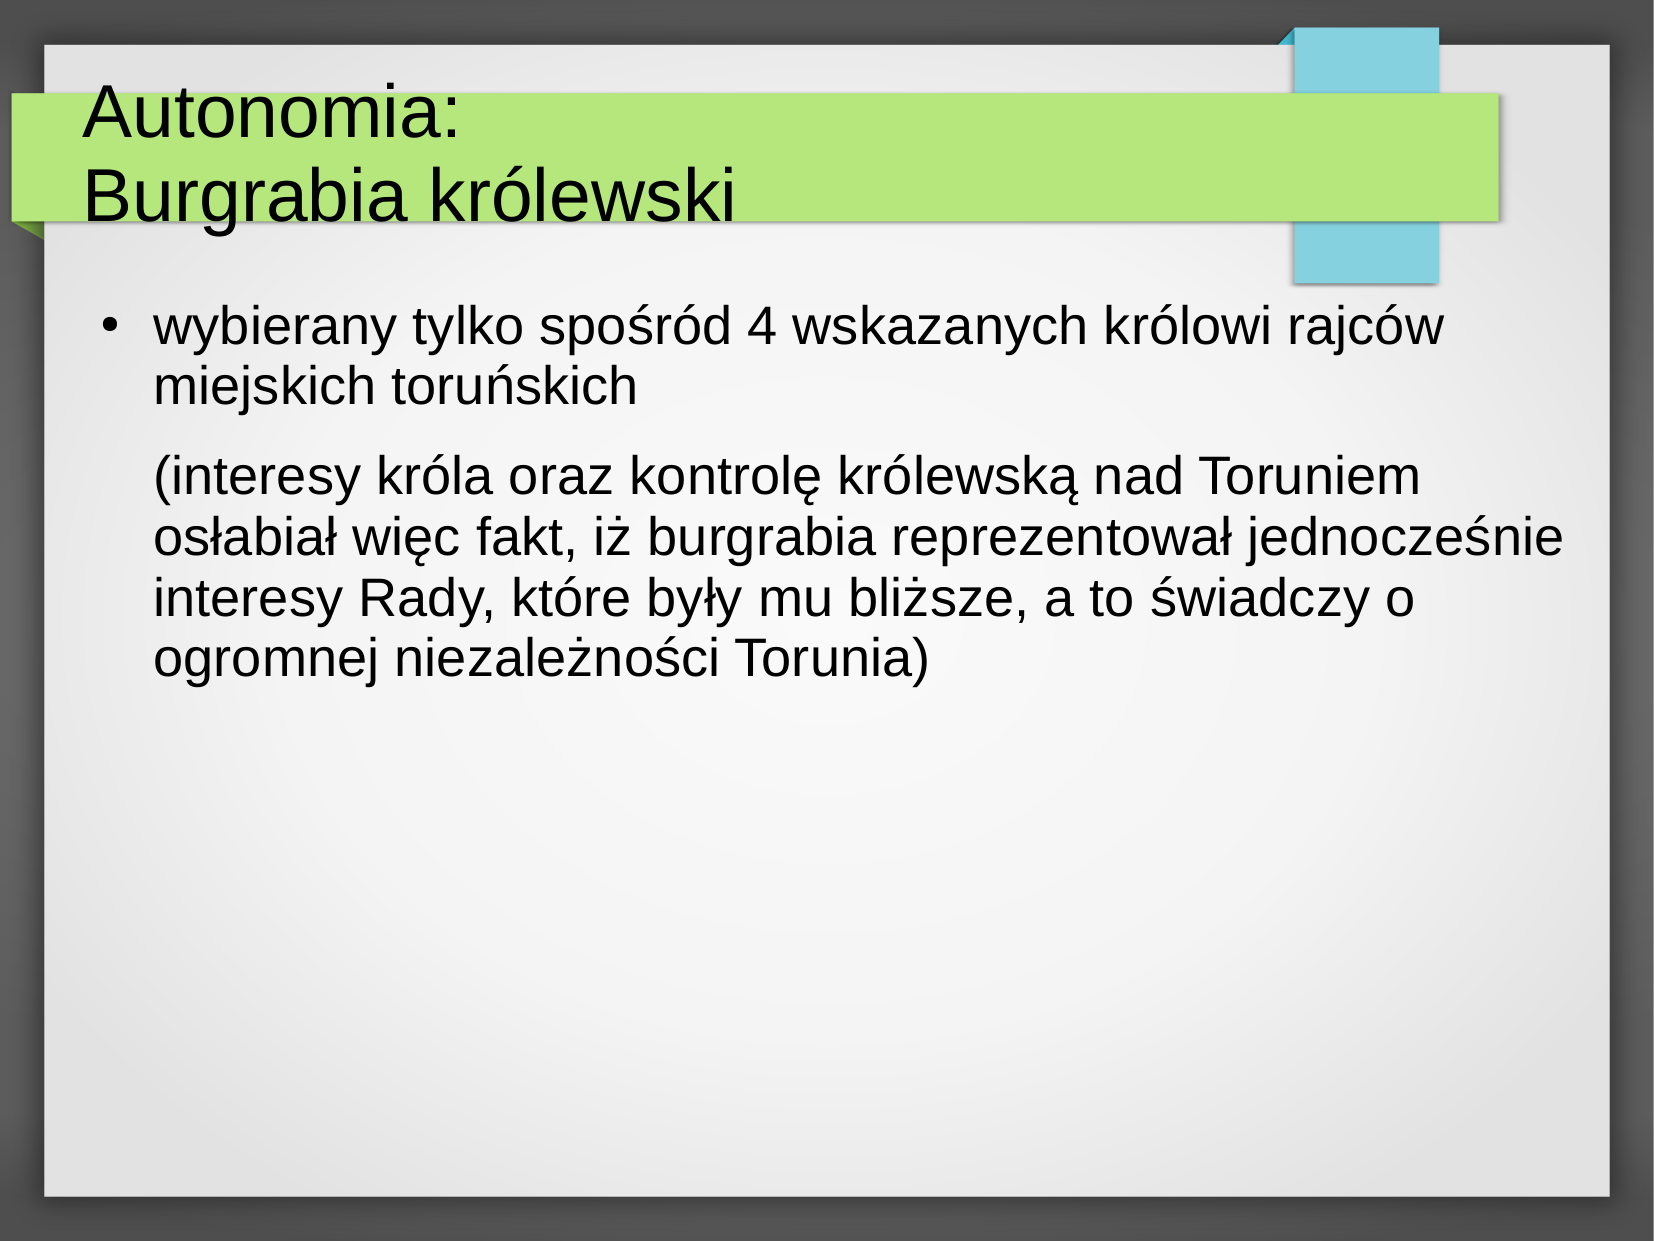

# Autonomia: Burgrabia królewski
wybierany tylko spośród 4 wskazanych królowi rajców miejskich toruńskich
(interesy króla oraz kontrolę królewską nad Toruniem osłabiał więc fakt, iż burgrabia reprezentował jednocześnie interesy Rady, które były mu bliższe, a to świadczy o ogromnej niezależności Torunia)